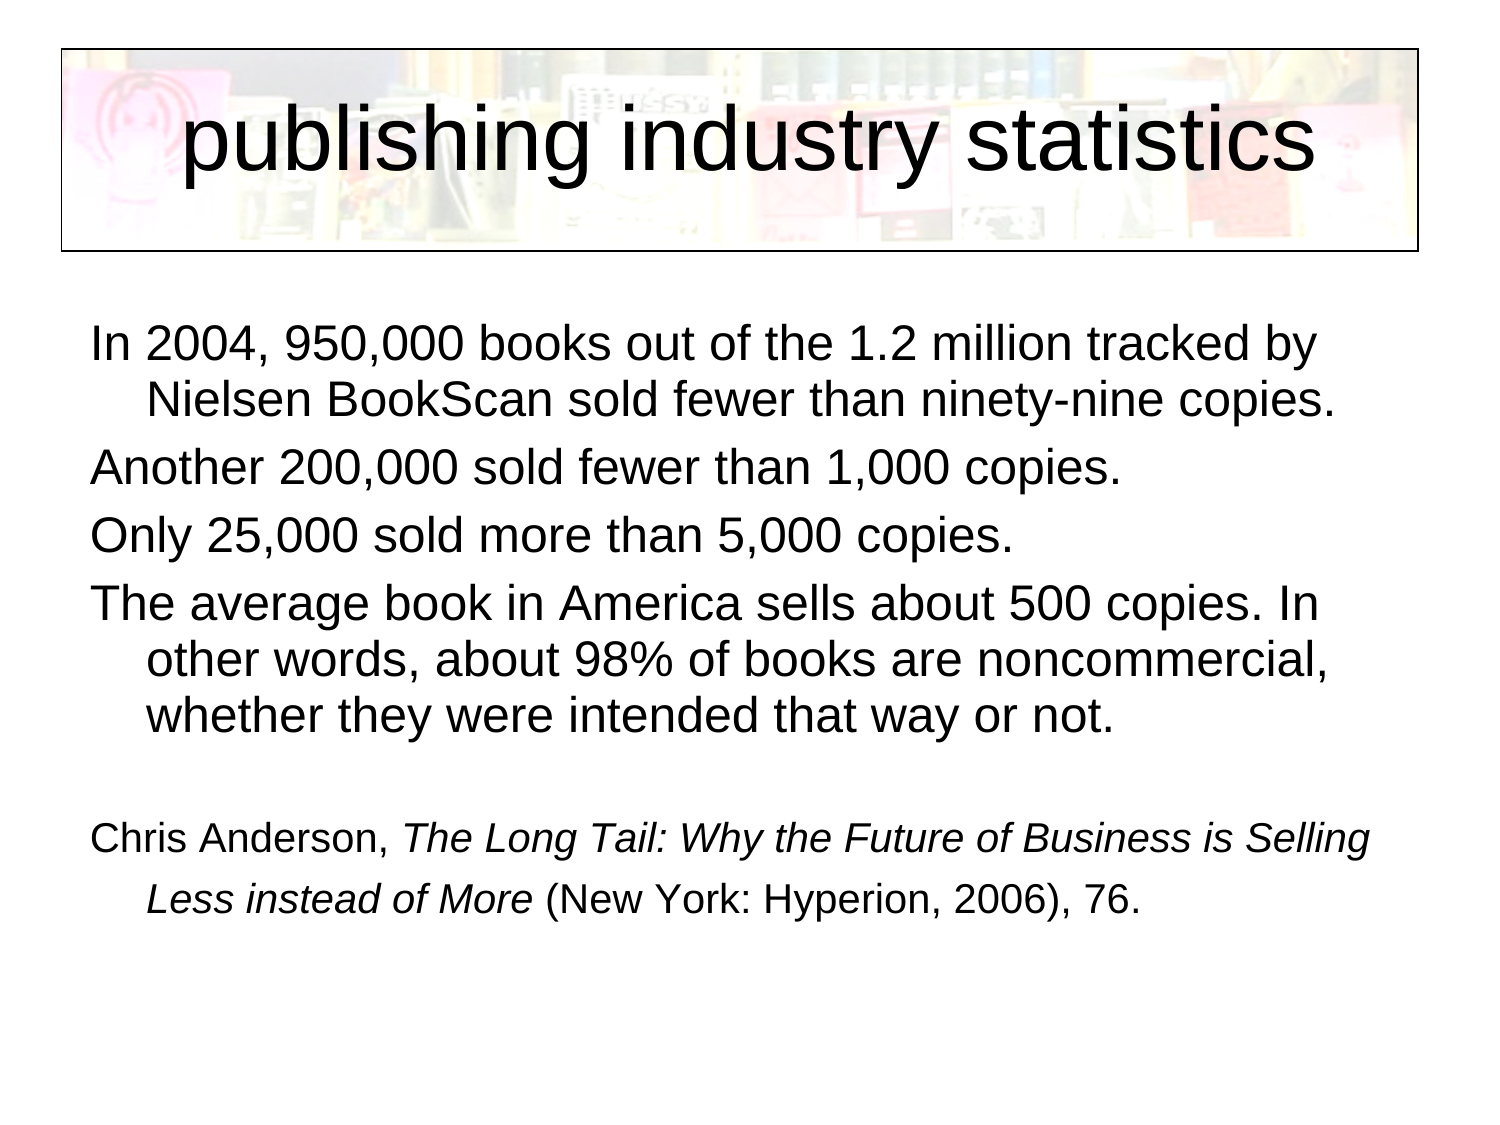

# publishing industry statistics
In 2004, 950,000 books out of the 1.2 million tracked by Nielsen BookScan sold fewer than ninety-nine copies.
Another 200,000 sold fewer than 1,000 copies.
Only 25,000 sold more than 5,000 copies.
The average book in America sells about 500 copies. In other words, about 98% of books are noncommercial, whether they were intended that way or not.
Chris Anderson, The Long Tail: Why the Future of Business is Selling Less instead of More (New York: Hyperion, 2006), 76.